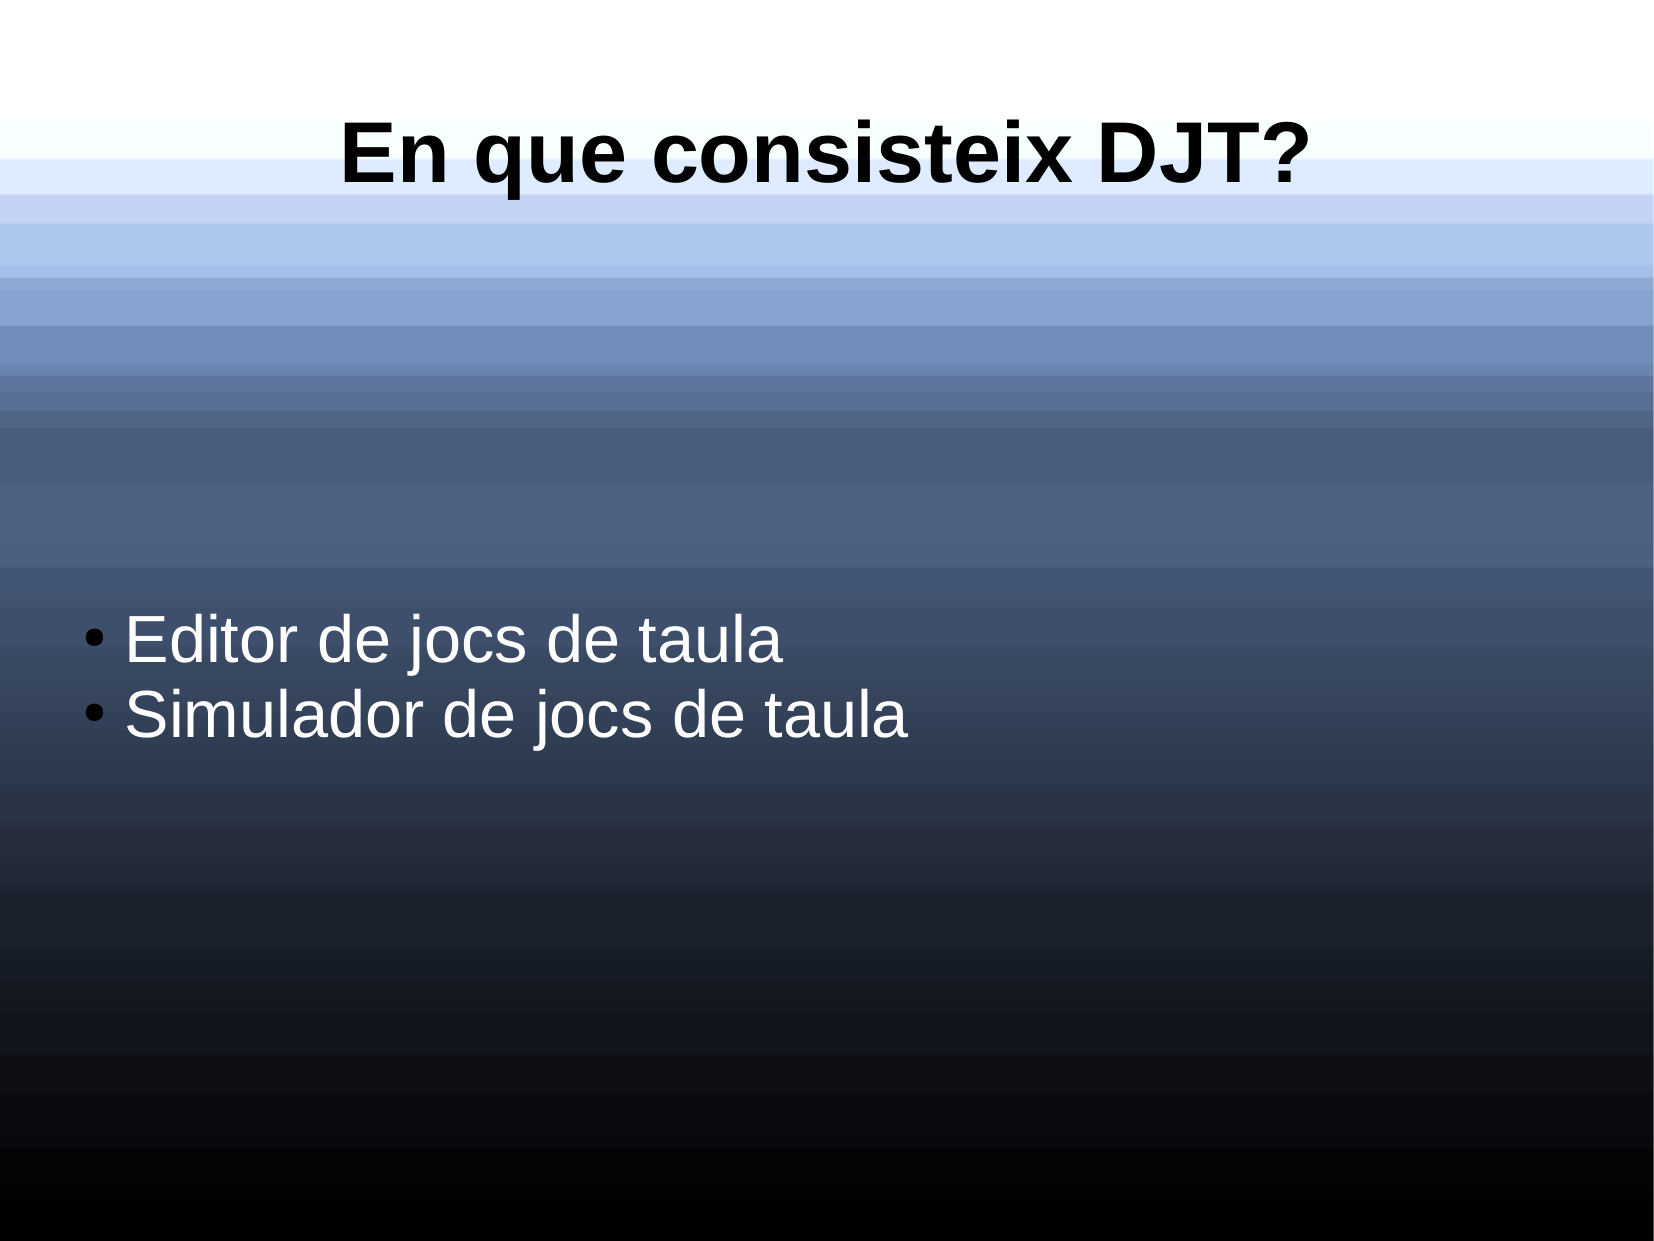

# En que consisteix DJT?
 Editor de jocs de taula
 Simulador de jocs de taula